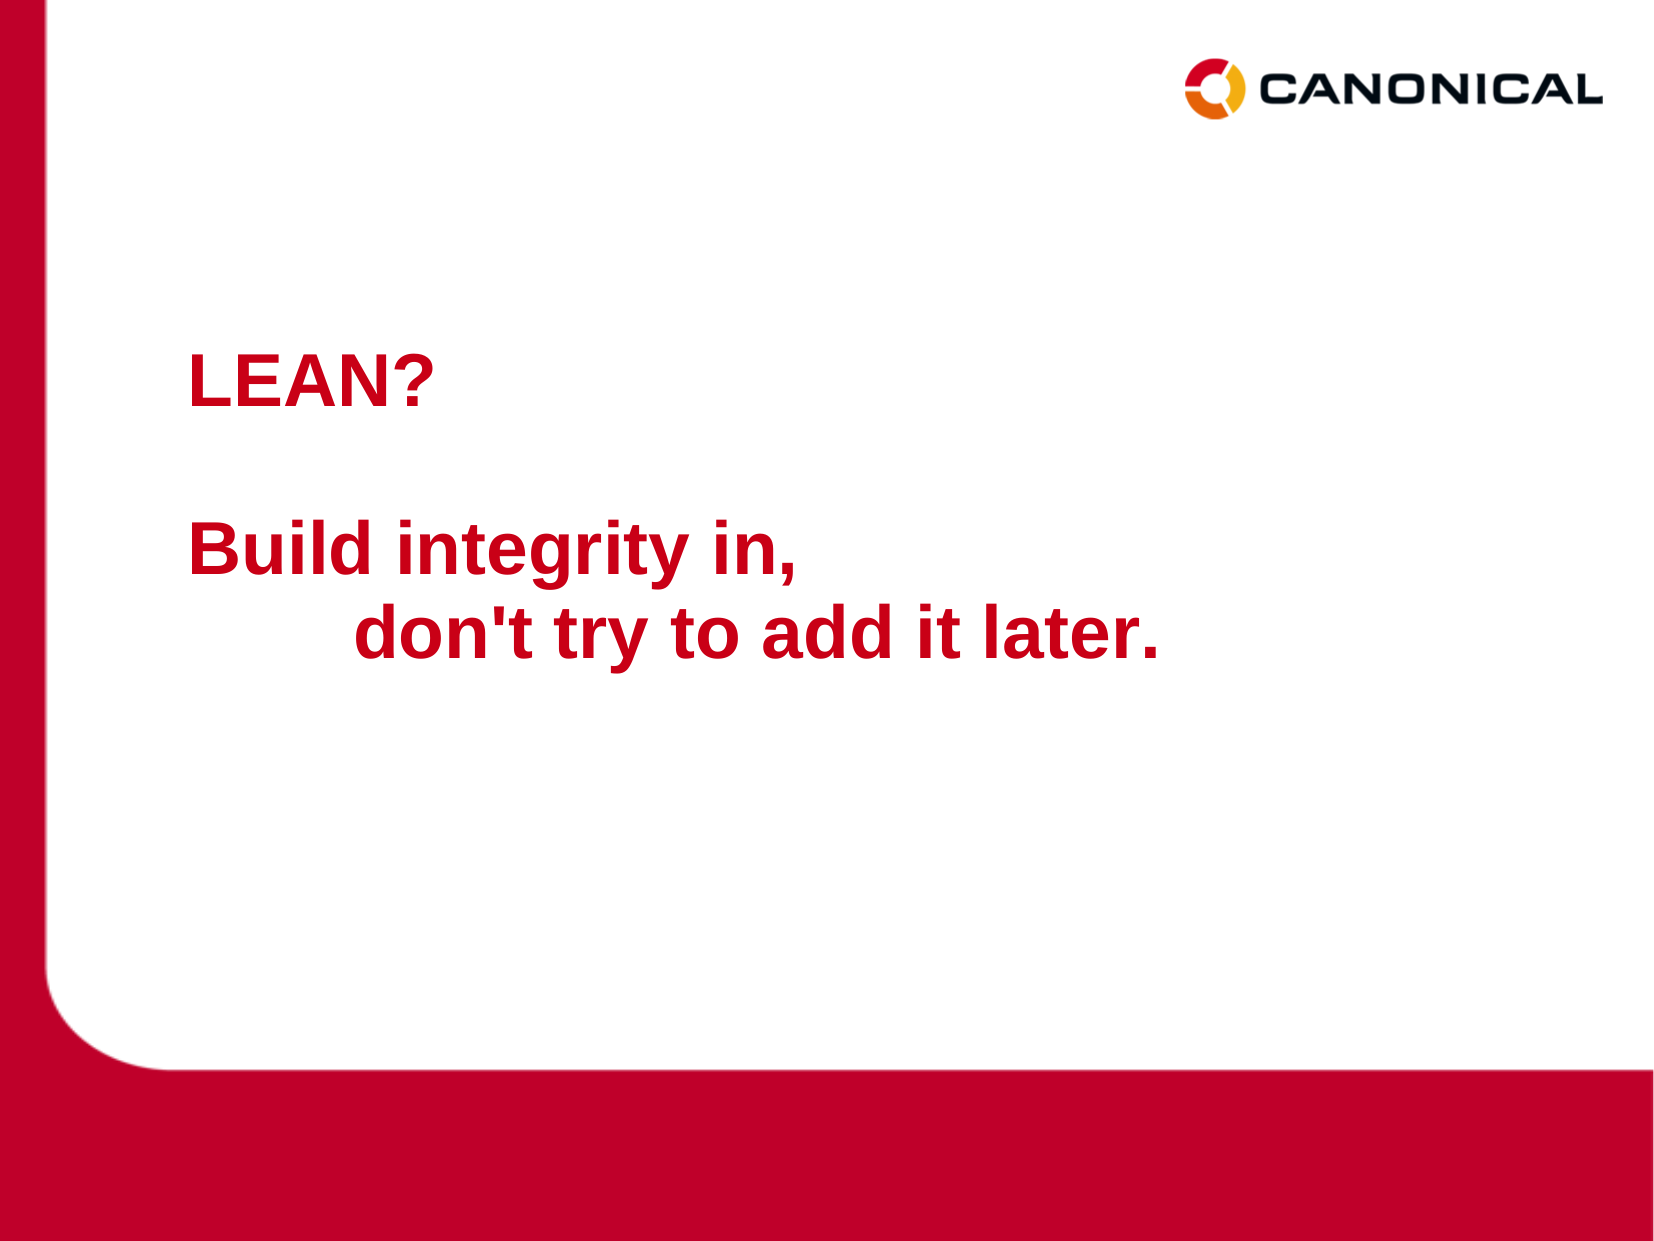

# LEAN? Build integrity in, don't try to add it later.